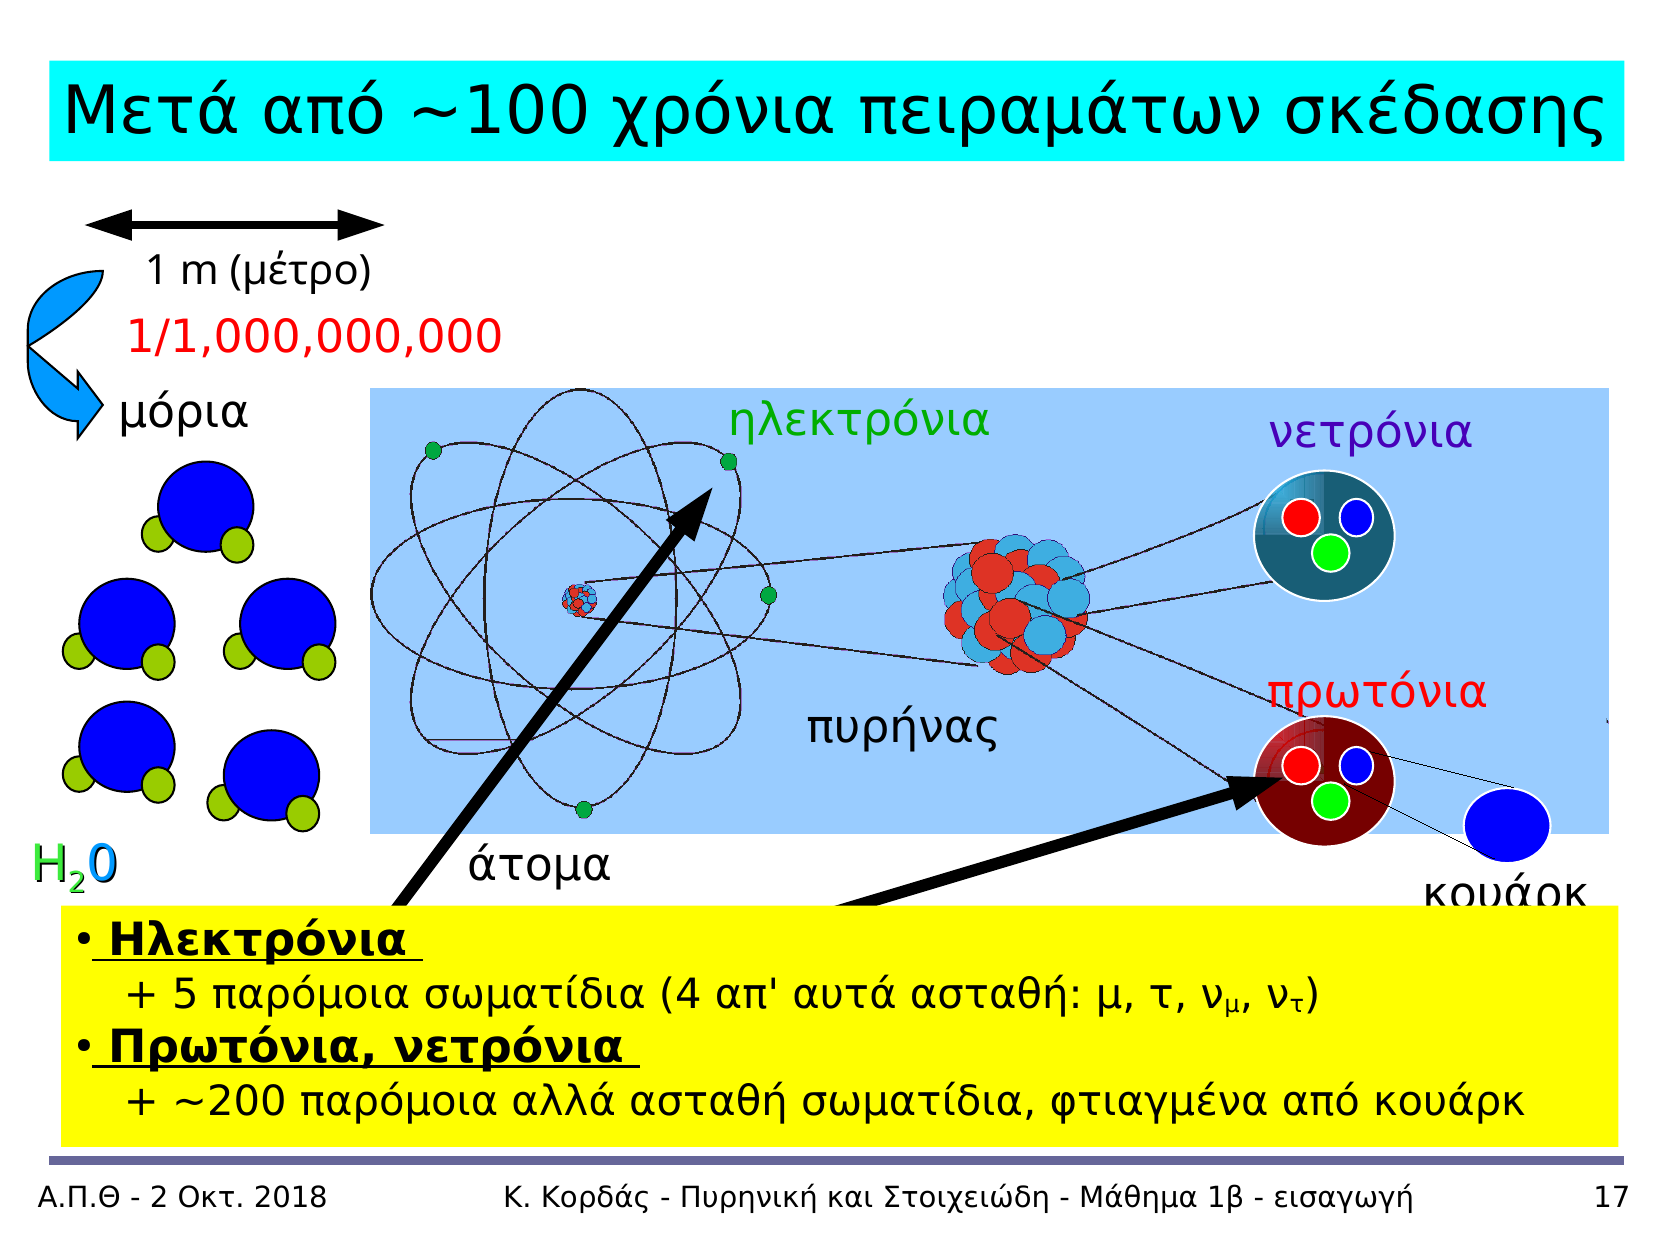

# Μετά από ~100 χρόνια πειραμάτων σκέδασης
 1 m (μέτρο)
1/1,000,000,000
μόρια
ηλεκτρόνια
νετρόνια
πρωτόνια
 πυρήνας
H20
 άτομα
κουάρκ
 Ηλεκτρόνια
 + 5 παρόμοια σωματίδια (4 απ' αυτά ασταθή: μ, τ, νμ, ντ)
 Πρωτόνια, νετρόνια
 + ~200 παρόμοια αλλά ασταθή σωματίδια, φτιαγμένα από κουάρκ
Α.Π.Θ - 2 Οκτ. 2018
Κ. Κορδάς - Πυρηνική και Στοιχειώδη - Μάθημα 1β - εισαγωγή
17